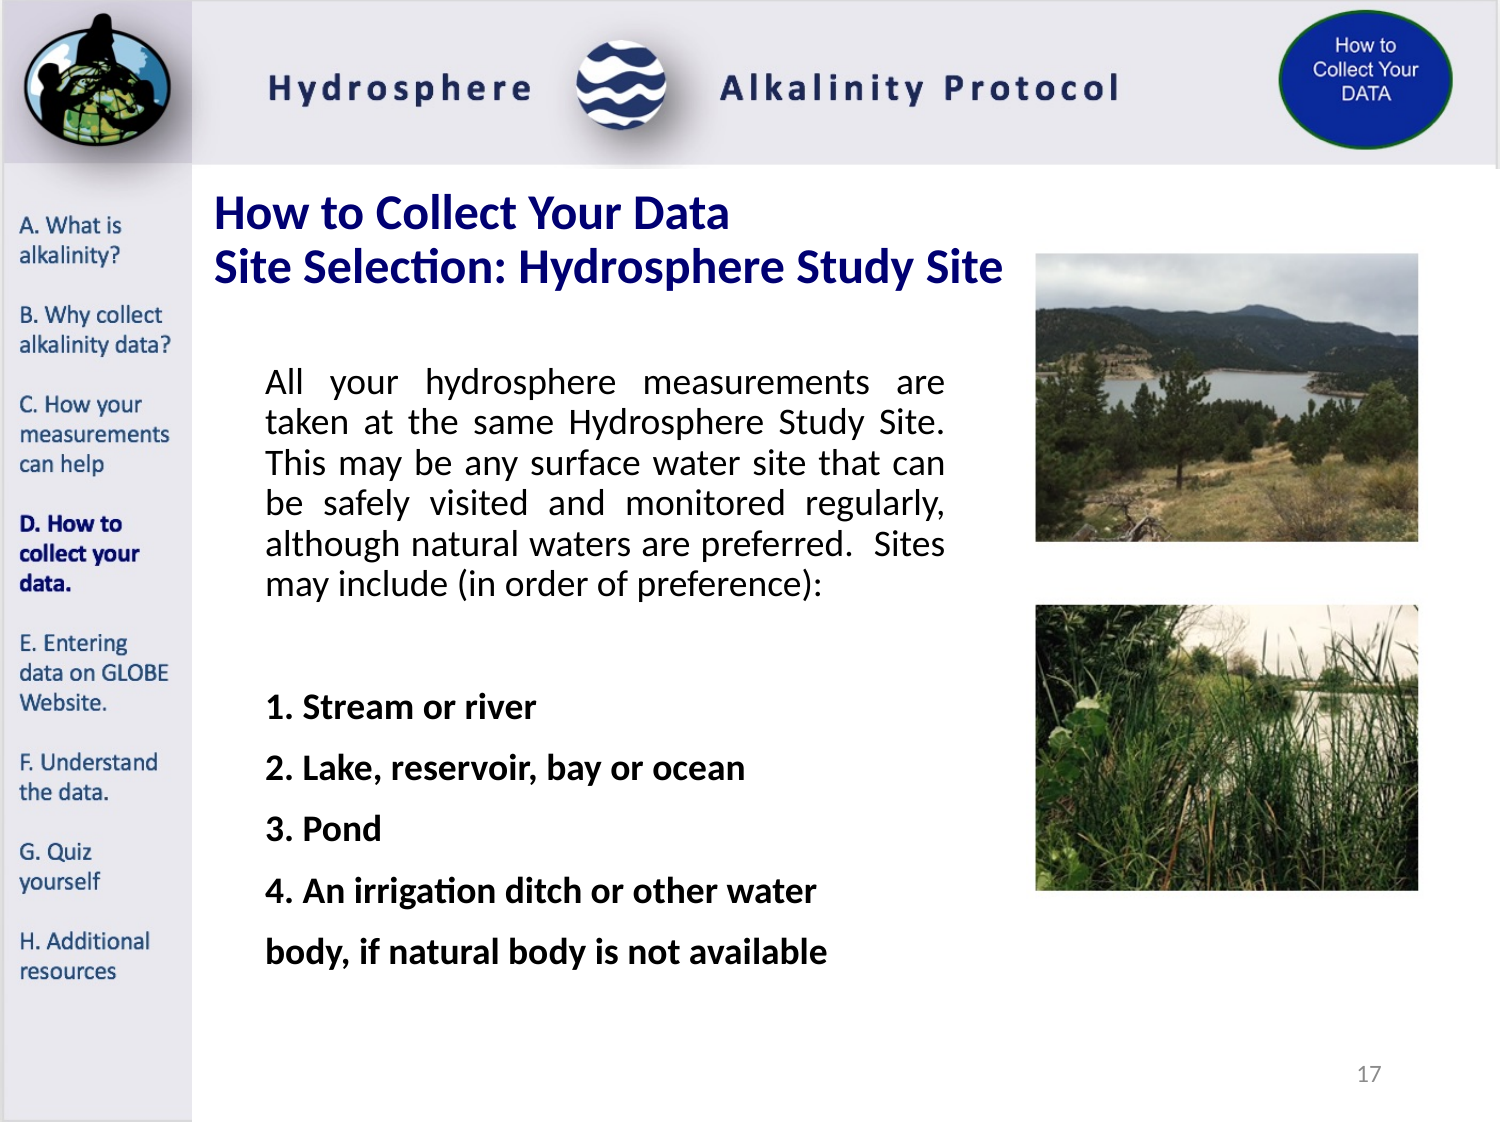

# How to Collect Your Data Site Selection: Hydrosphere Study Site
All your hydrosphere measurements are taken at the same Hydrosphere Study Site. This may be any surface water site that can be safely visited and monitored regularly, although natural waters are preferred. Sites may include (in order of preference):
1. Stream or river
2. Lake, reservoir, bay or ocean
3. Pond
4. An irrigation ditch or other water
body, if natural body is not available